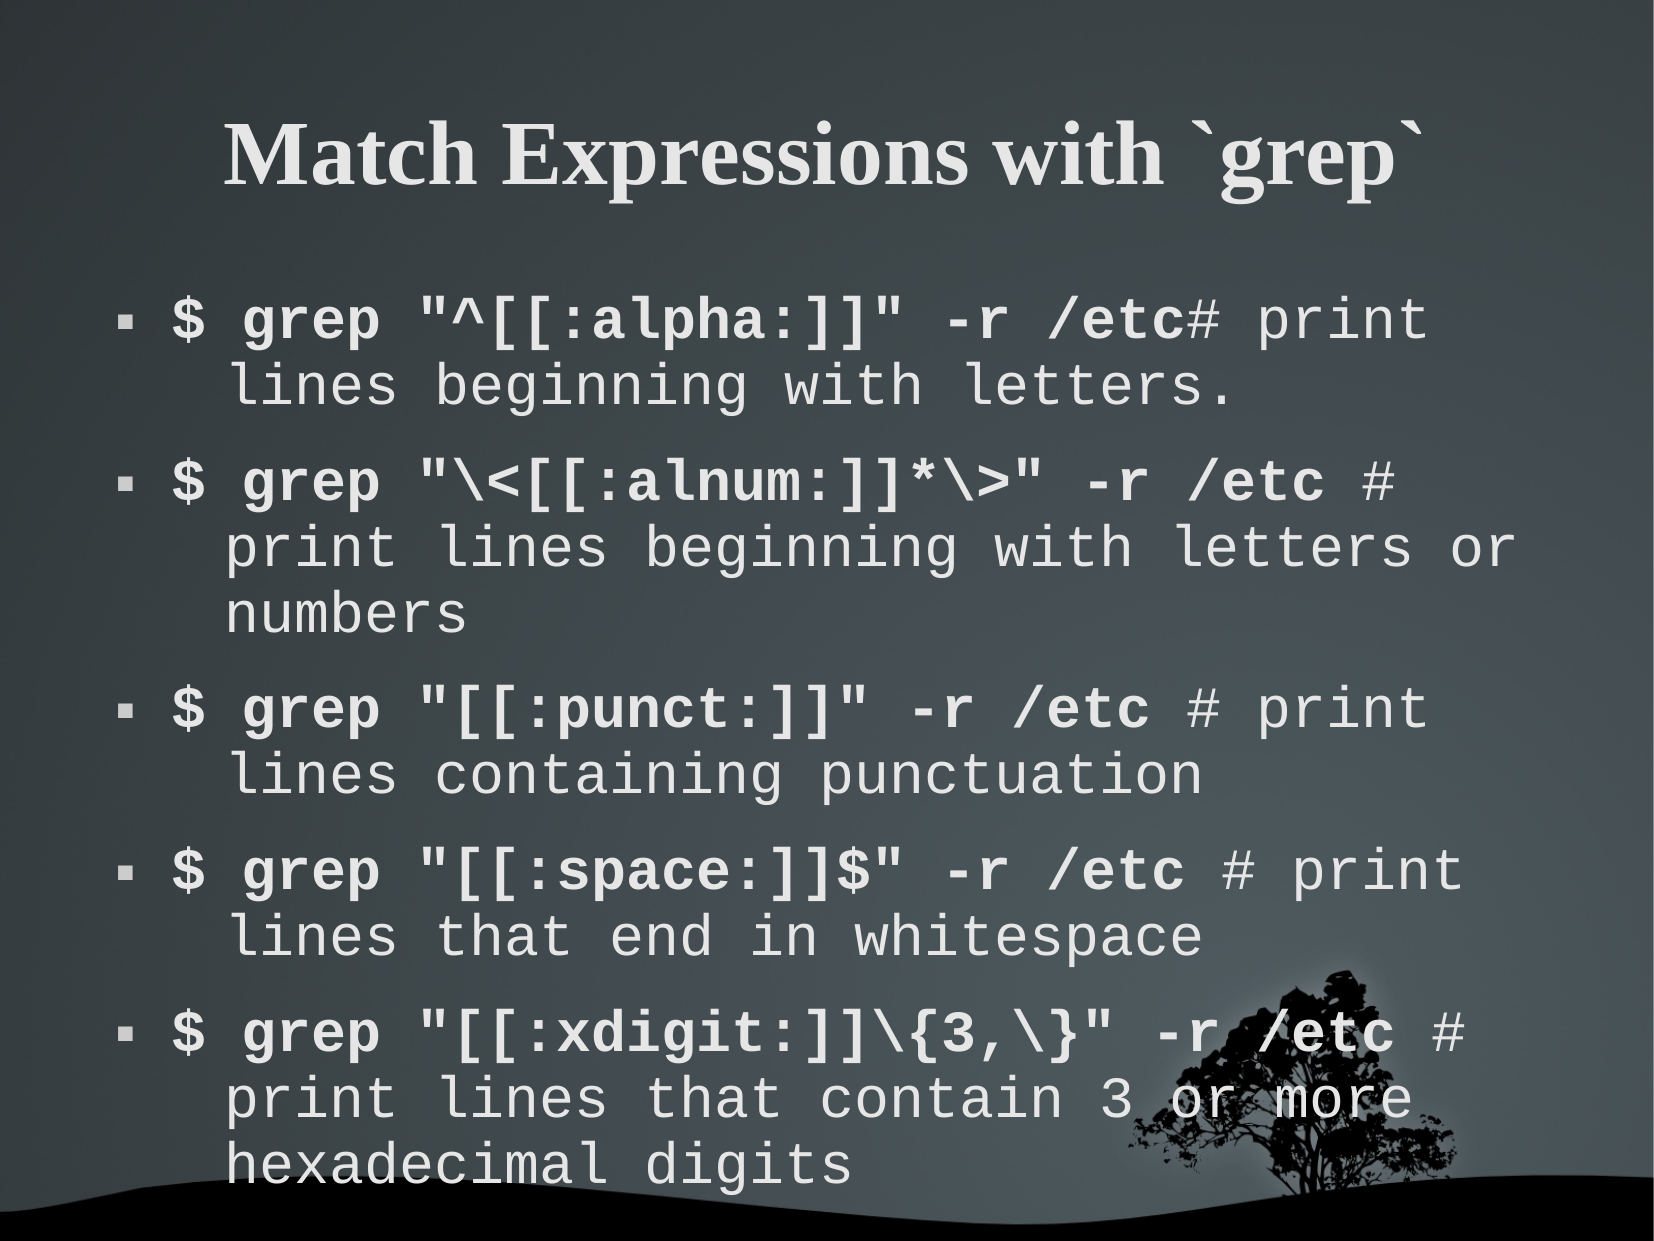

Match Expressions with `grep`
# $ grep "^[[:alpha:]]" -r /etc# print lines beginning with letters.
$ grep "\<[[:alnum:]]*\>" -r /etc # print lines beginning with letters or numbers
$ grep "[[:punct:]]" -r /etc # print lines containing punctuation
$ grep "[[:space:]]$" -r /etc # print lines that end in whitespace
$ grep "[[:xdigit:]]\{3,\}" -r /etc # print lines that contain 3 or more hexadecimal digits